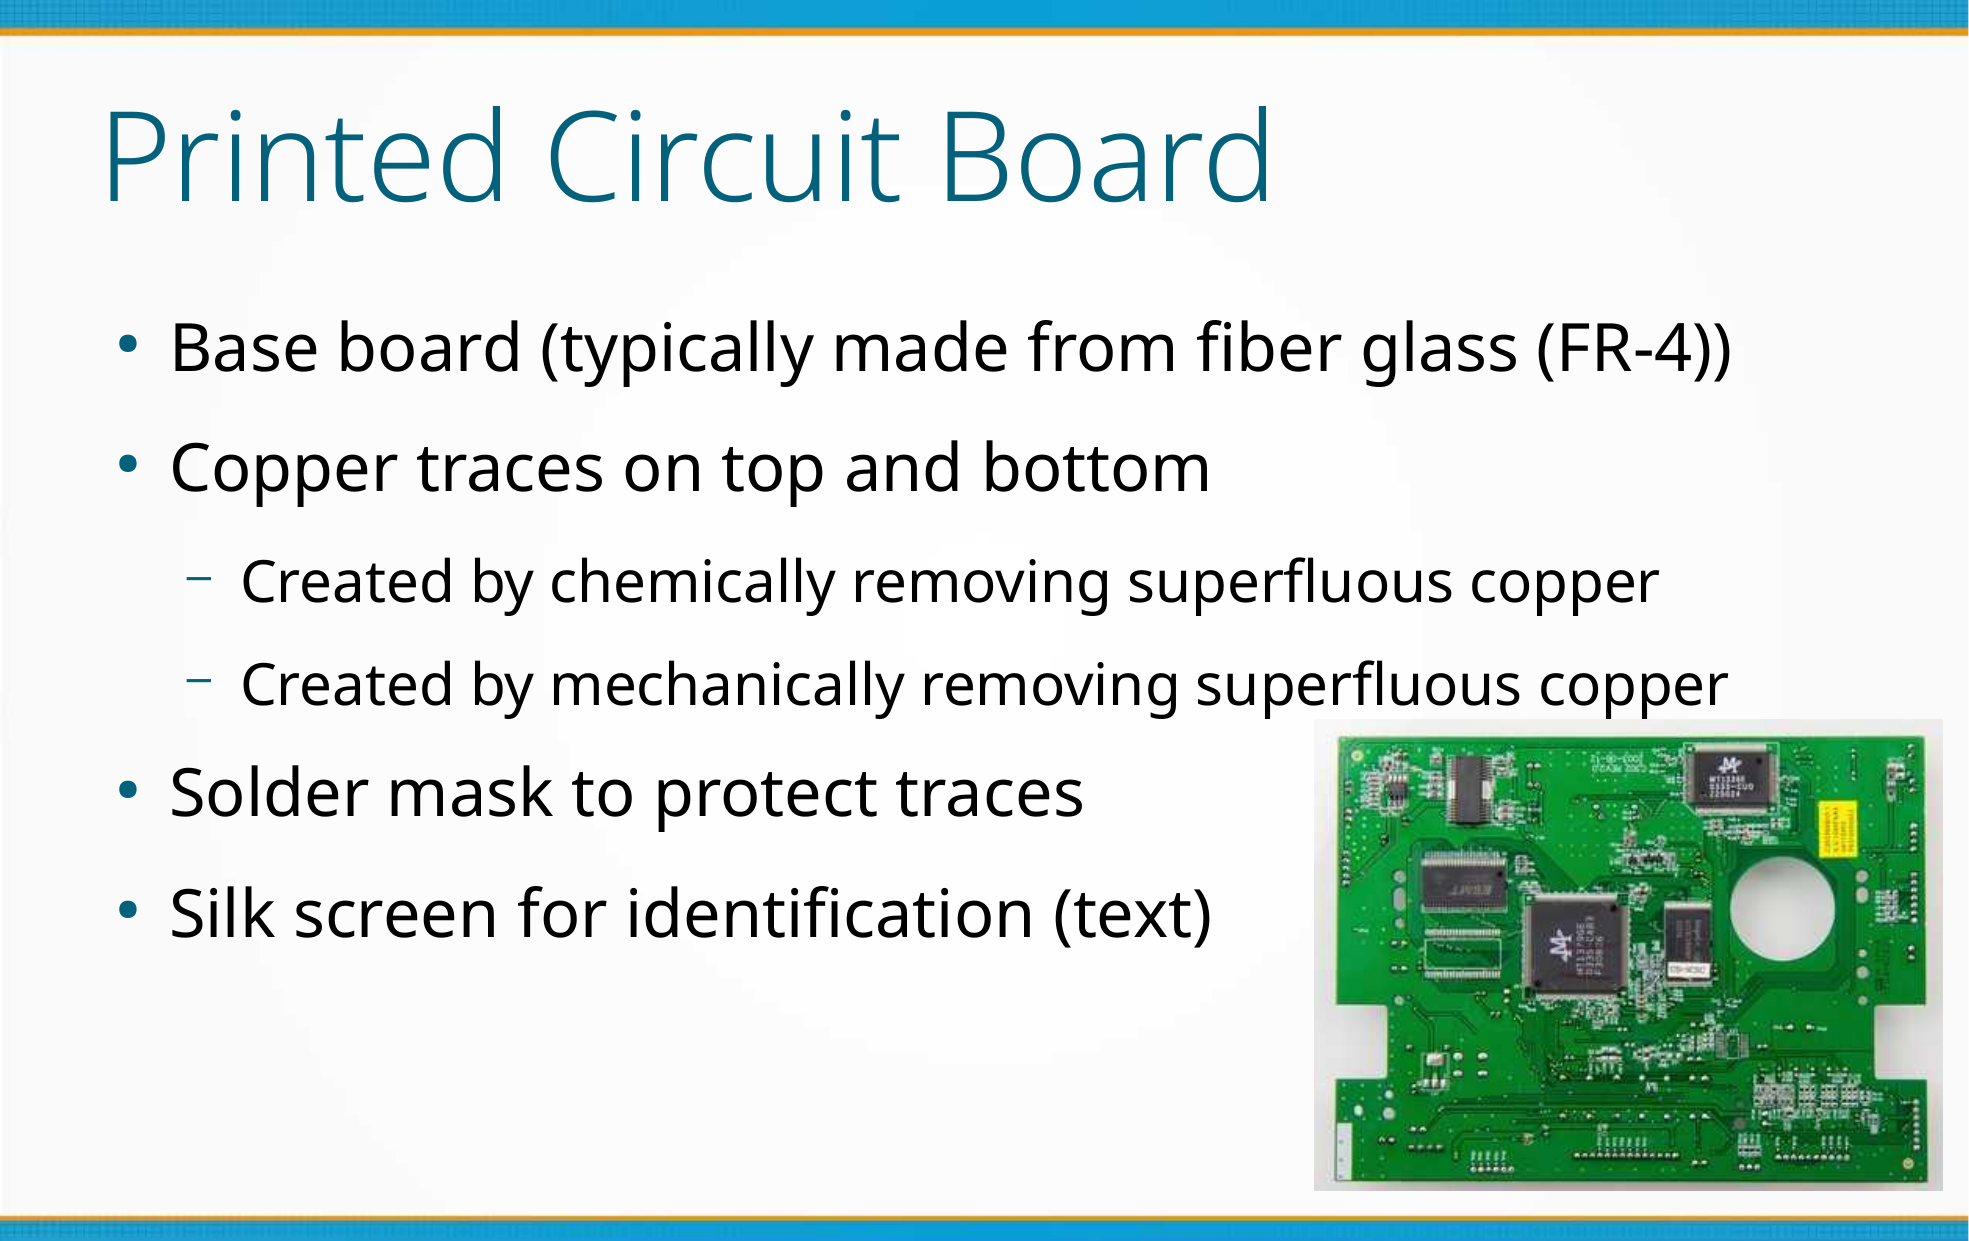

# Printed Circuit Board
Base board (typically made from fiber glass (FR-4))
Copper traces on top and bottom
Created by chemically removing superfluous copper
Created by mechanically removing superfluous copper
Solder mask to protect traces
Silk screen for identification (text)